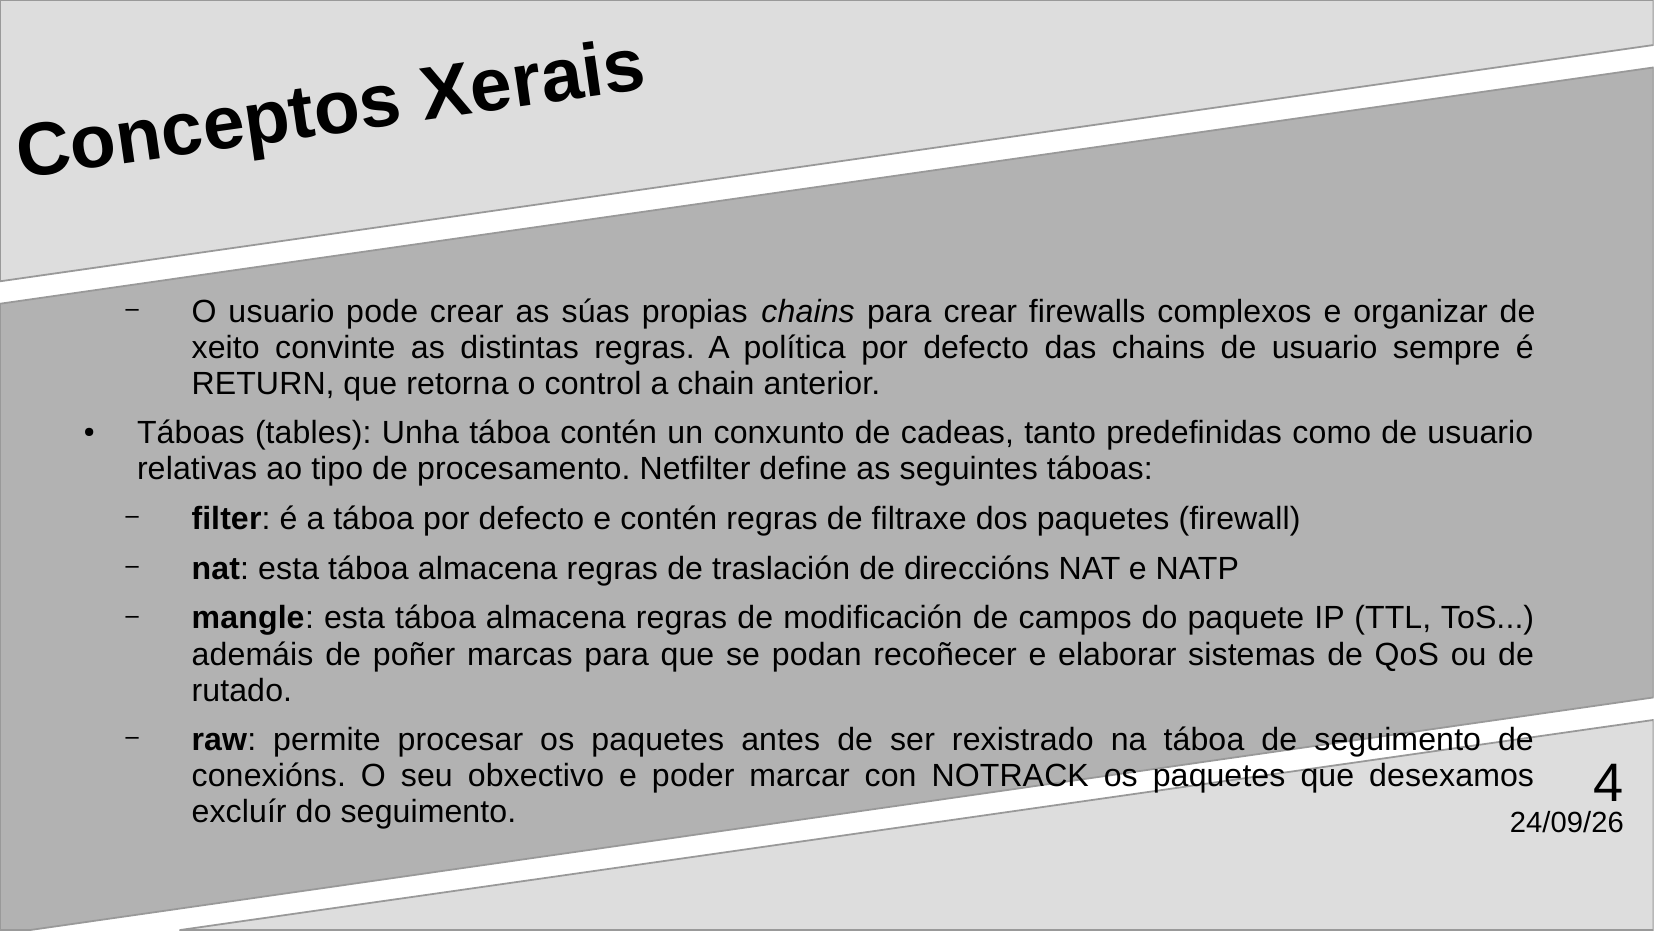

# Conceptos Xerais
O usuario pode crear as súas propias chains para crear firewalls complexos e organizar de xeito convinte as distintas regras. A política por defecto das chains de usuario sempre é RETURN, que retorna o control a chain anterior.
Táboas (tables): Unha táboa contén un conxunto de cadeas, tanto predefinidas como de usuario relativas ao tipo de procesamento. Netfilter define as seguintes táboas:
filter: é a táboa por defecto e contén regras de filtraxe dos paquetes (firewall)
nat: esta táboa almacena regras de traslación de direccións NAT e NATP
mangle: esta táboa almacena regras de modificación de campos do paquete IP (TTL, ToS...) ademáis de poñer marcas para que se podan recoñecer e elaborar sistemas de QoS ou de rutado.
raw: permite procesar os paquetes antes de ser rexistrado na táboa de seguimento de conexións. O seu obxectivo e poder marcar con NOTRACK os paquetes que desexamos excluír do seguimento.
4